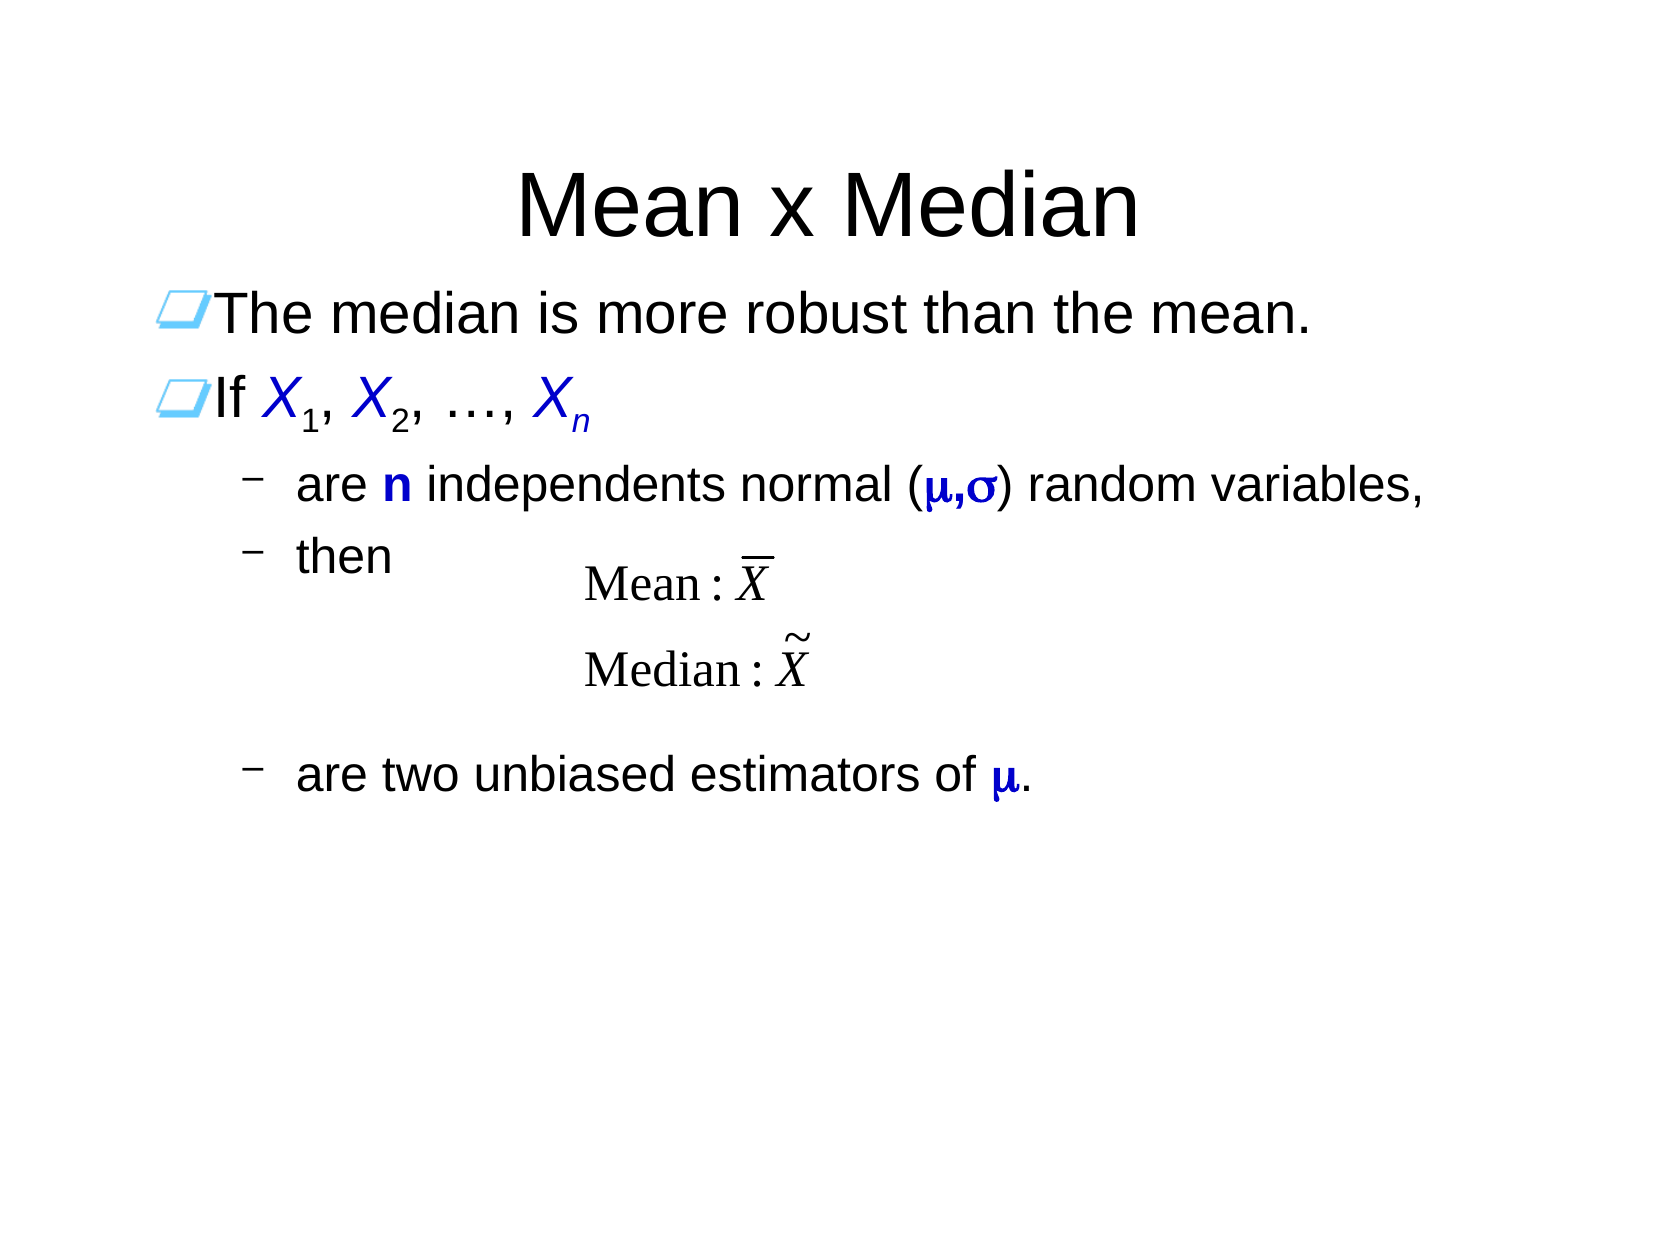

# Mean x Median
The median is more robust than the mean.
If X1, X2, …, Xn
are n independents normal (,) random variables,
then
are two unbiased estimators of .